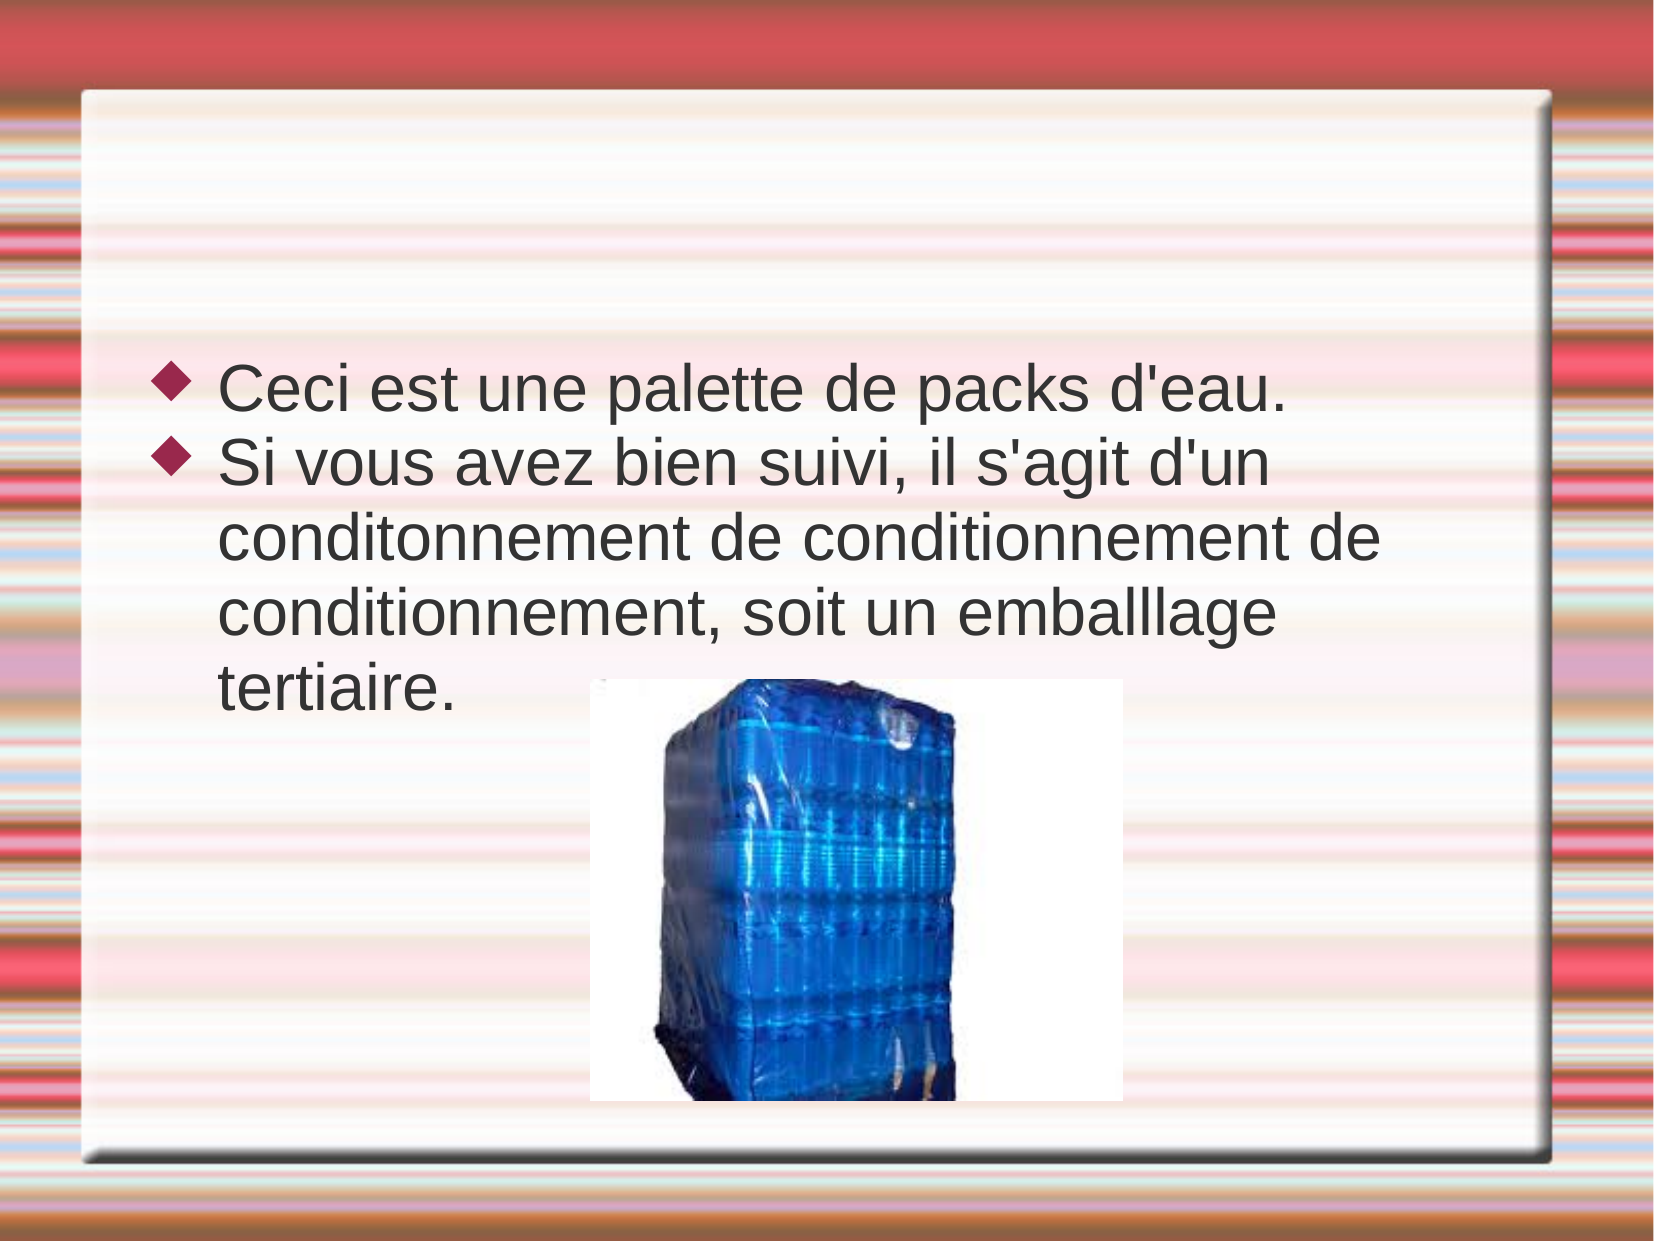

#
Ceci est une palette de packs d'eau.
Si vous avez bien suivi, il s'agit d'un conditonnement de conditionnement de conditionnement, soit un emballlage tertiaire.